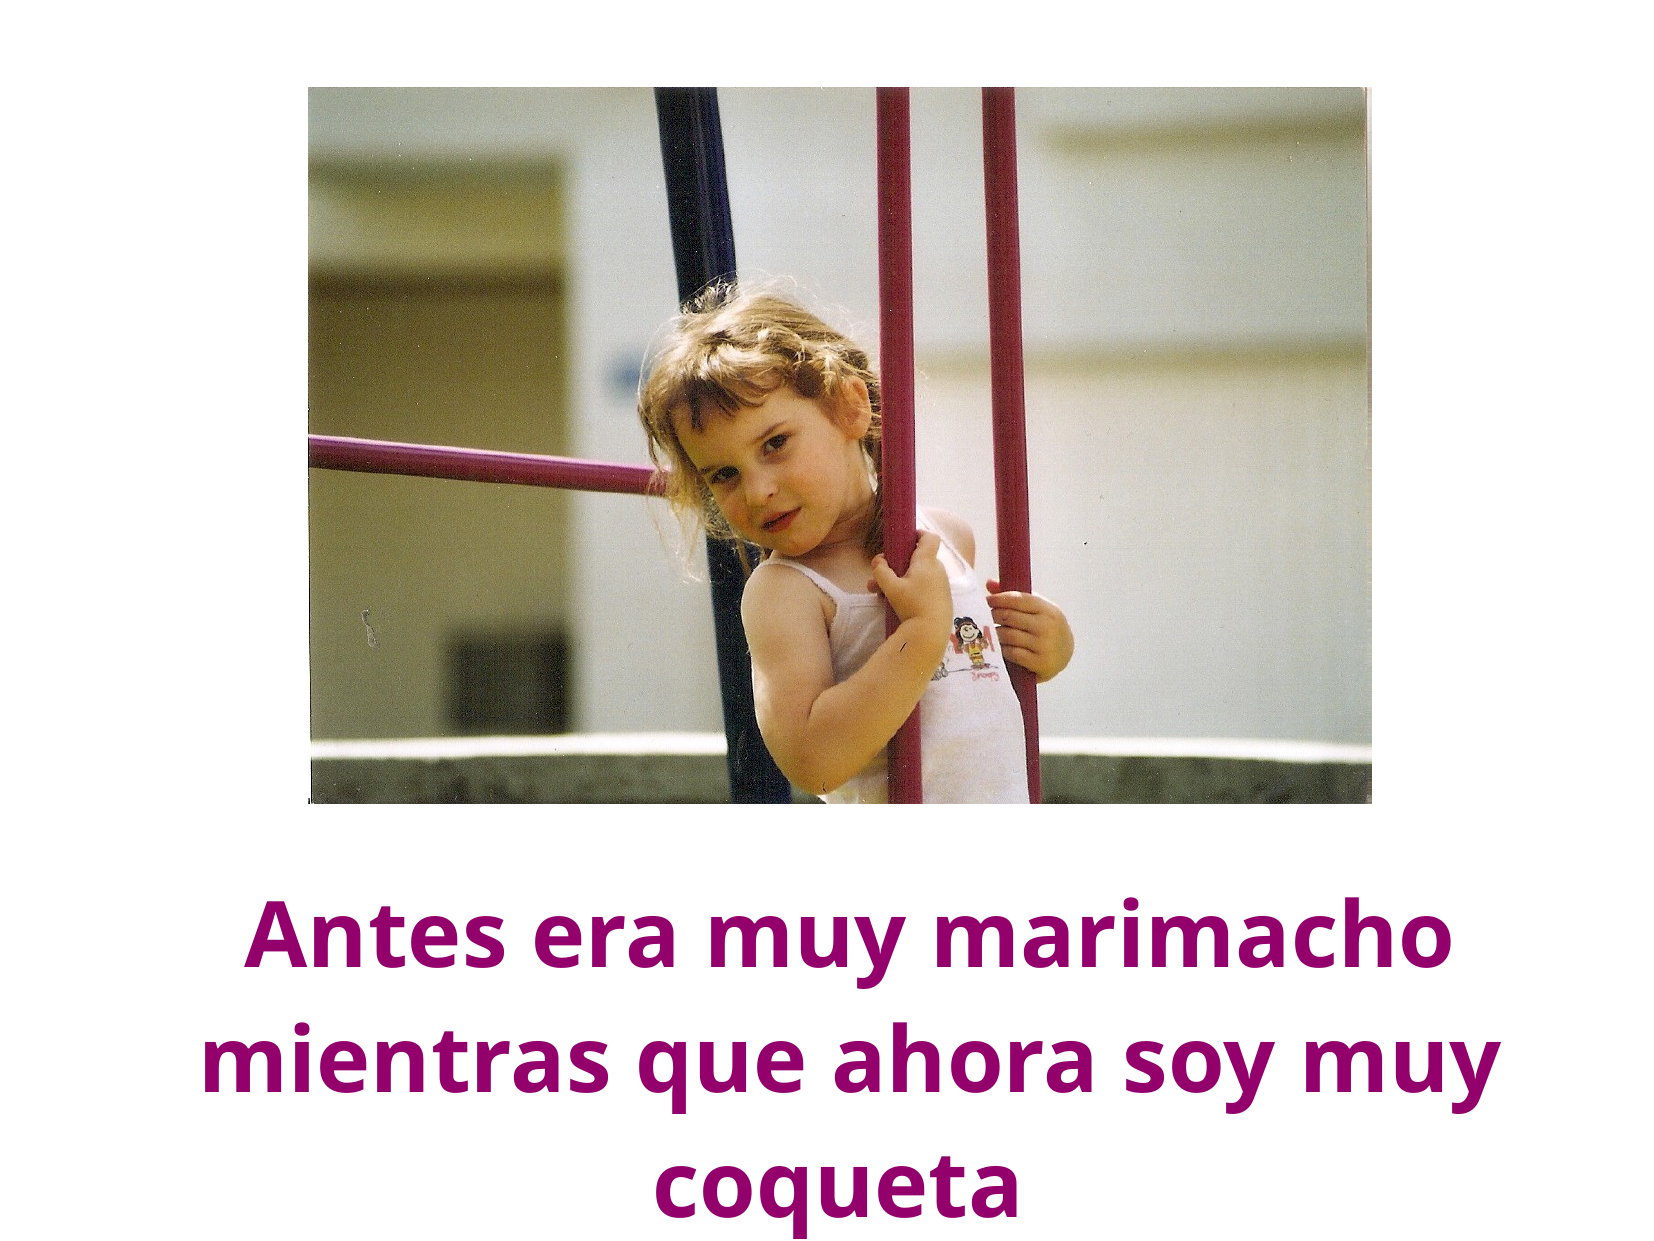

Antes era muy marimacho mientras que ahora soy muy coqueta